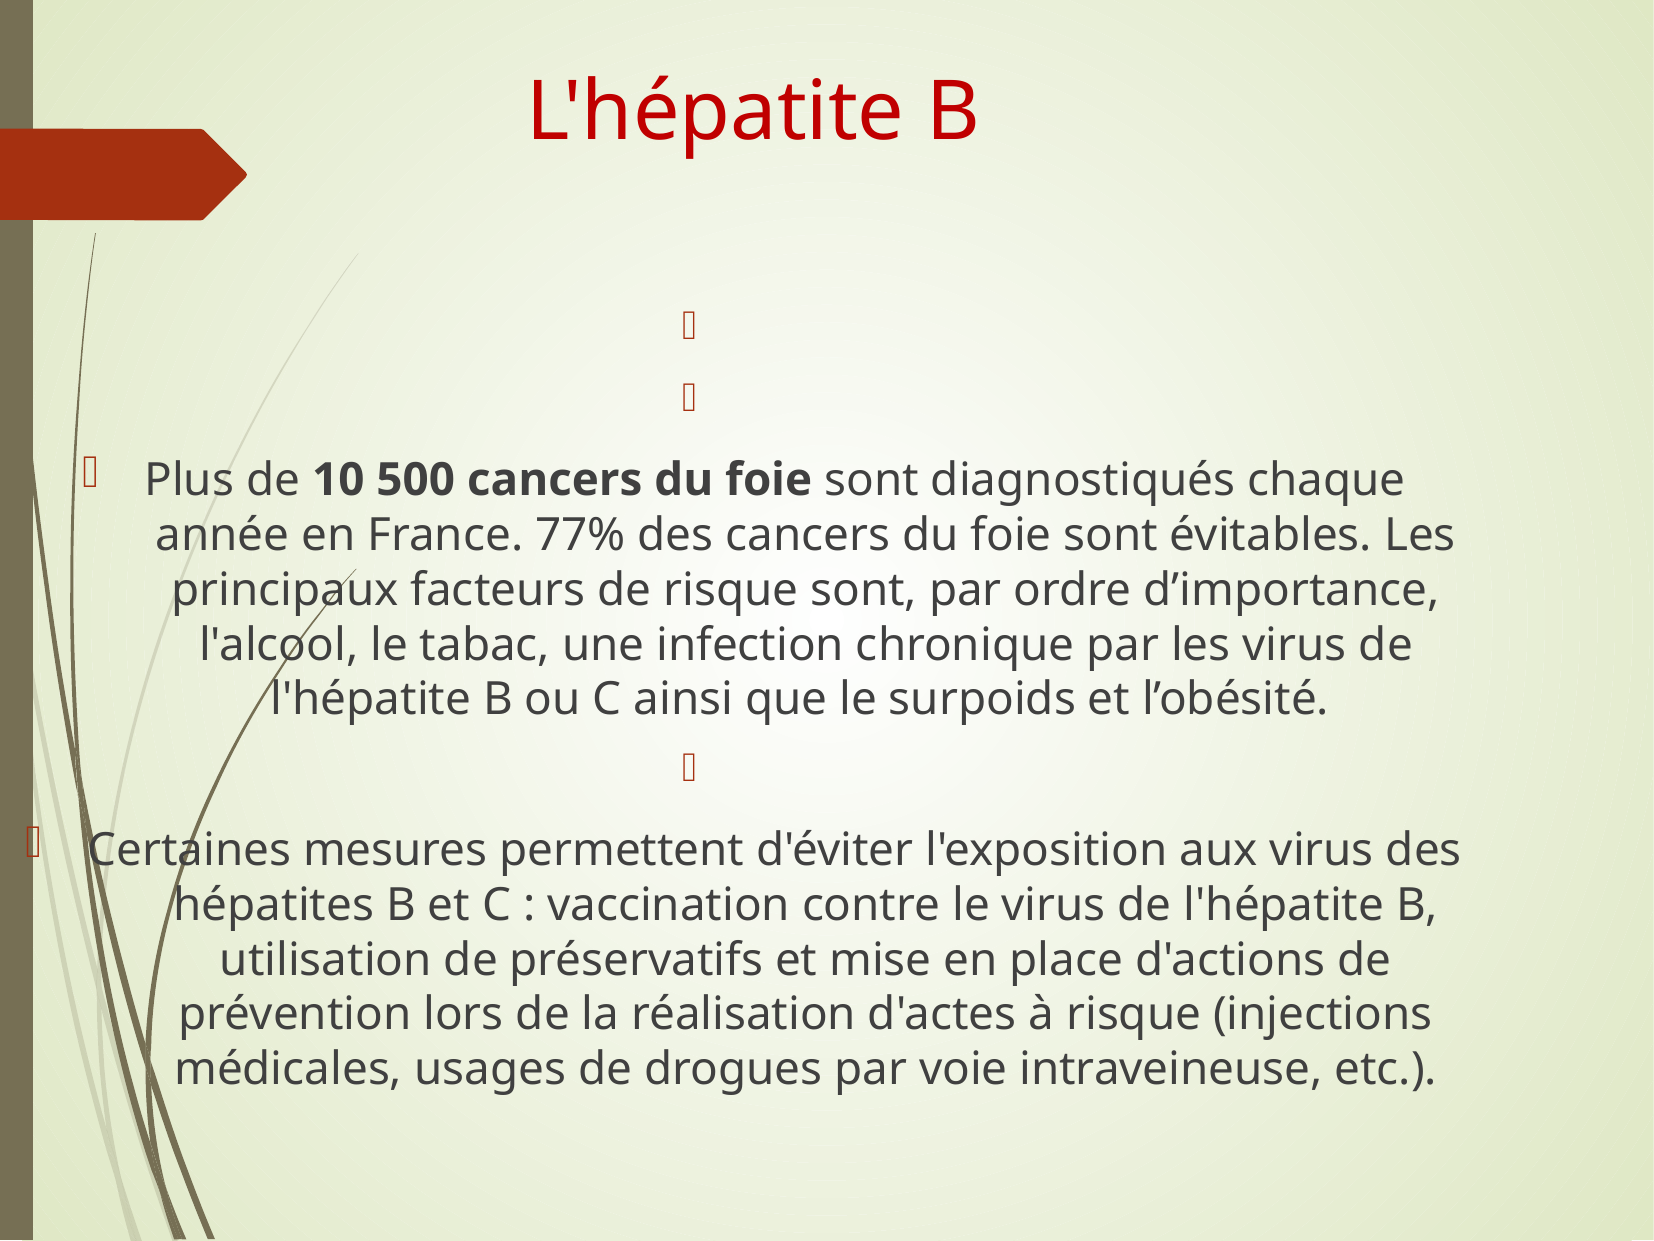

# L'hépatite B
Plus de 10 500 cancers du foie sont diagnostiqués chaque année en France. 77% des cancers du foie sont évitables. Les principaux facteurs de risque sont, par ordre d’importance, l'alcool, le tabac, une infection chronique par les virus de l'hépatite B ou C ainsi que le surpoids et l’obésité.
Certaines mesures permettent d'éviter l'exposition aux virus des hépatites B et C : vaccination contre le virus de l'hépatite B, utilisation de préservatifs et mise en place d'actions de prévention lors de la réalisation d'actes à risque (injections médicales, usages de drogues par voie intraveineuse, etc.).